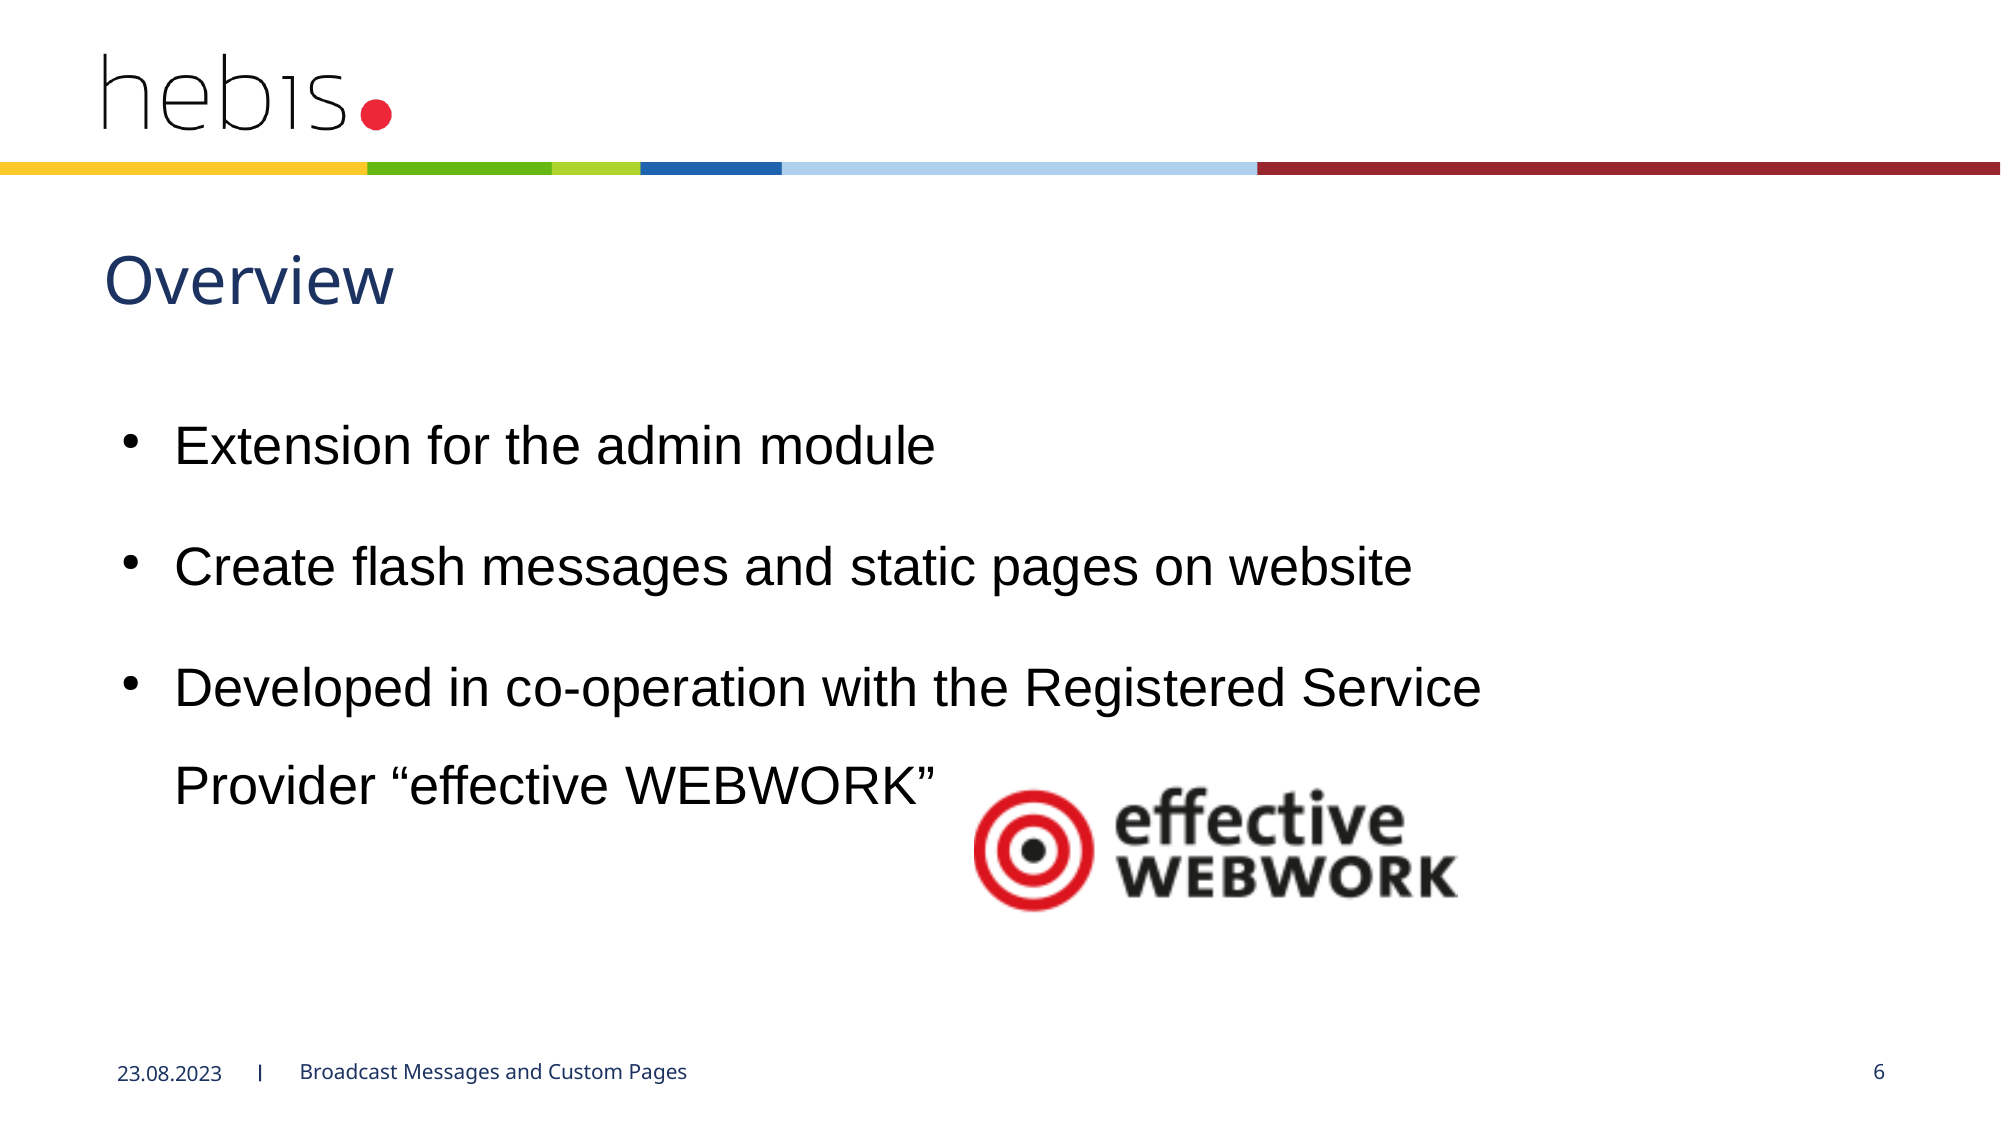

Overview
# Extension for the admin module
Create flash messages and static pages on website
Developed in co-operation with the Registered Service Provider “effective WEBWORK”
23.08.2023
Broadcast Messages and Custom Pages
6